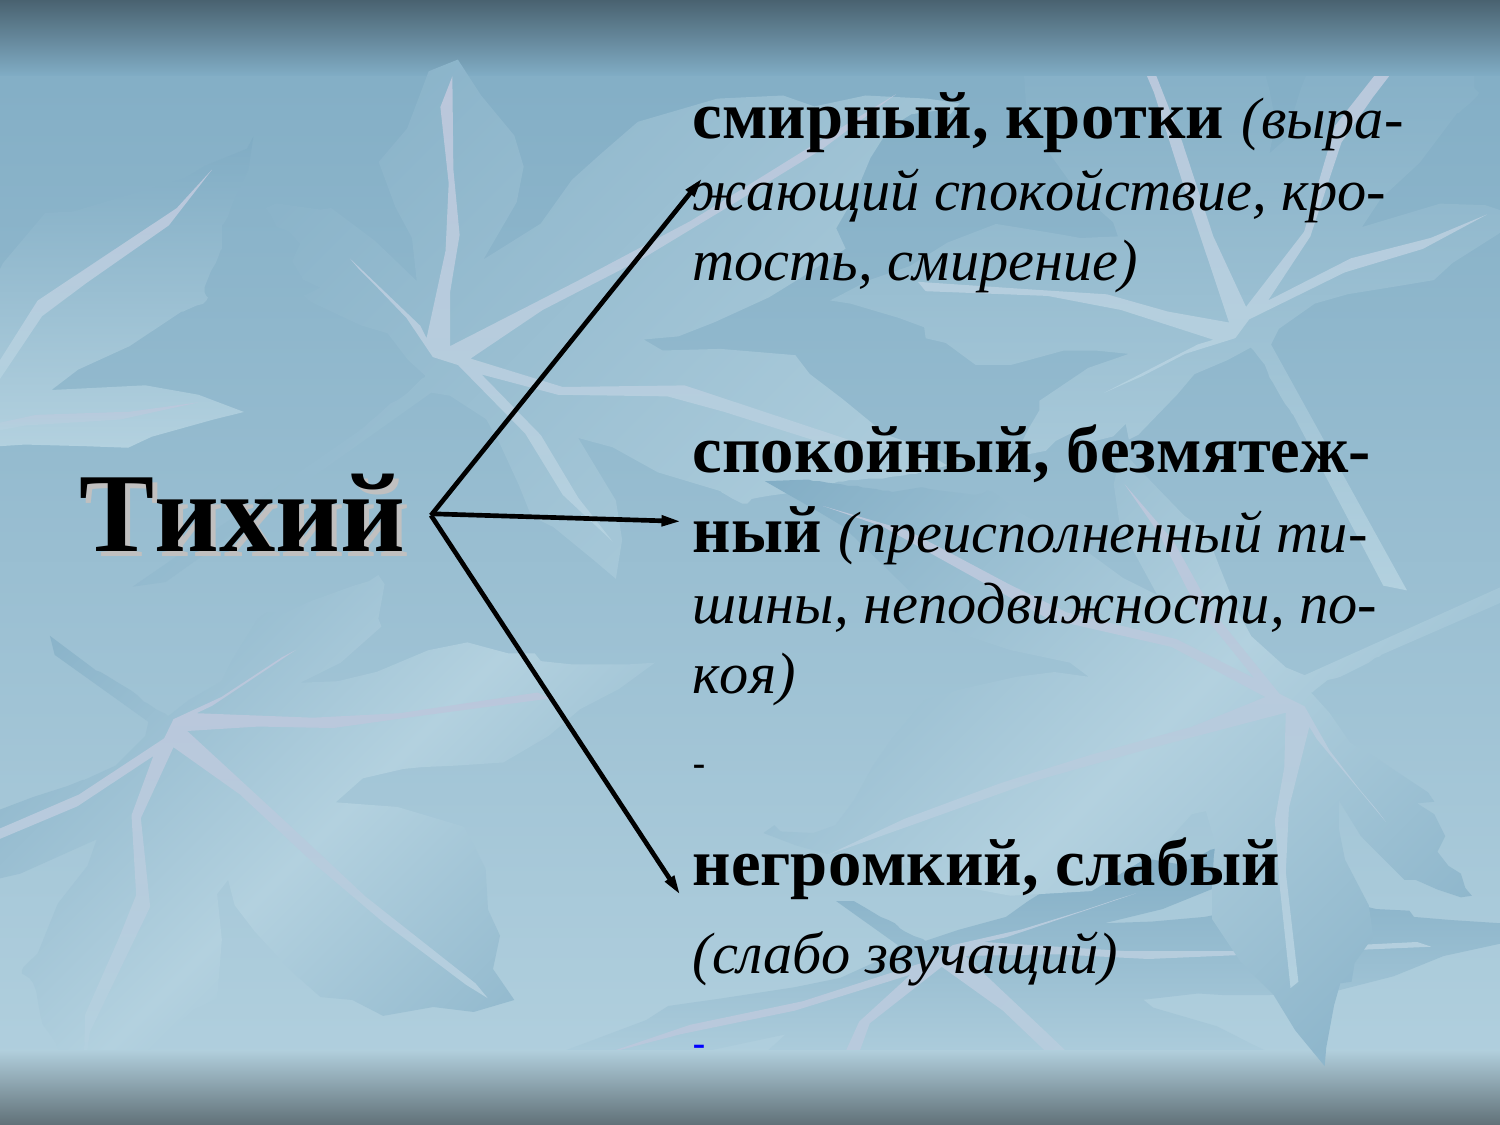

смирный, кротки (выра-жающий спокойствие, кро-тость, смирение)
спокойный, безмятеж-ный (преисполненный ти-шины, неподвижности, по-коя)
негромкий, слабый
(слабо звучащий)
# Тихий